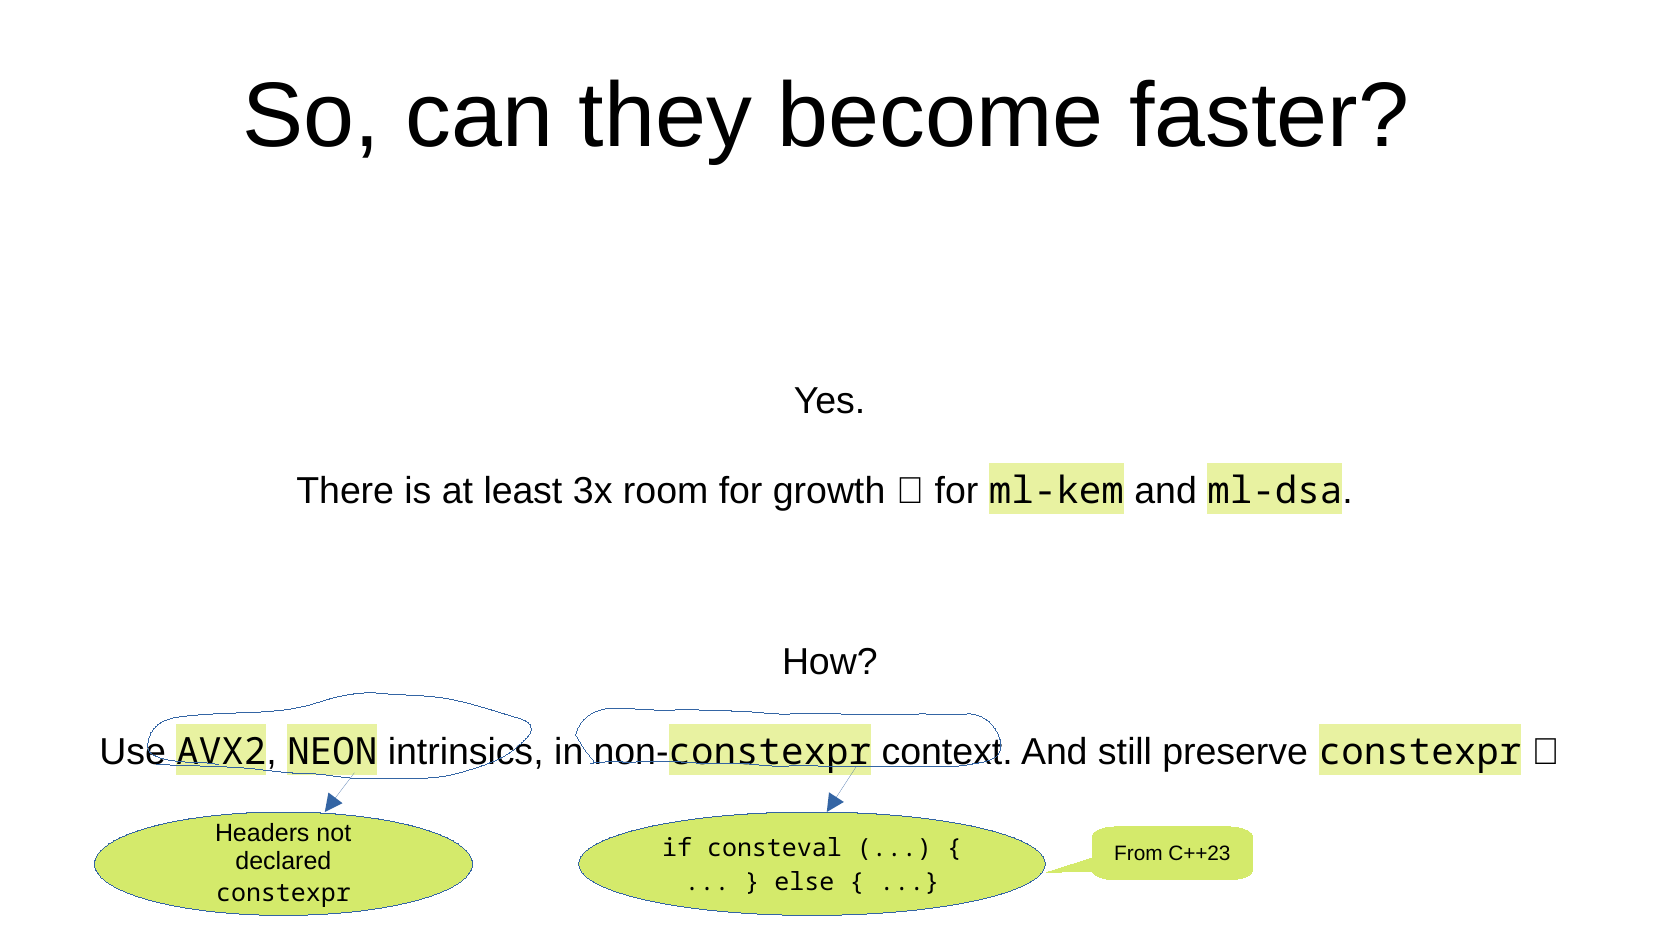

# So, can they become faster?
Yes.
There is at least 3x room for growth 🚀 for ml-kem and ml-dsa.
How?
Use AVX2, NEON intrinsics, in non-constexpr context. And still preserve constexpr 🤩
Headers not declared constexpr
if consteval (...) { ... } else { ...}
From C++23